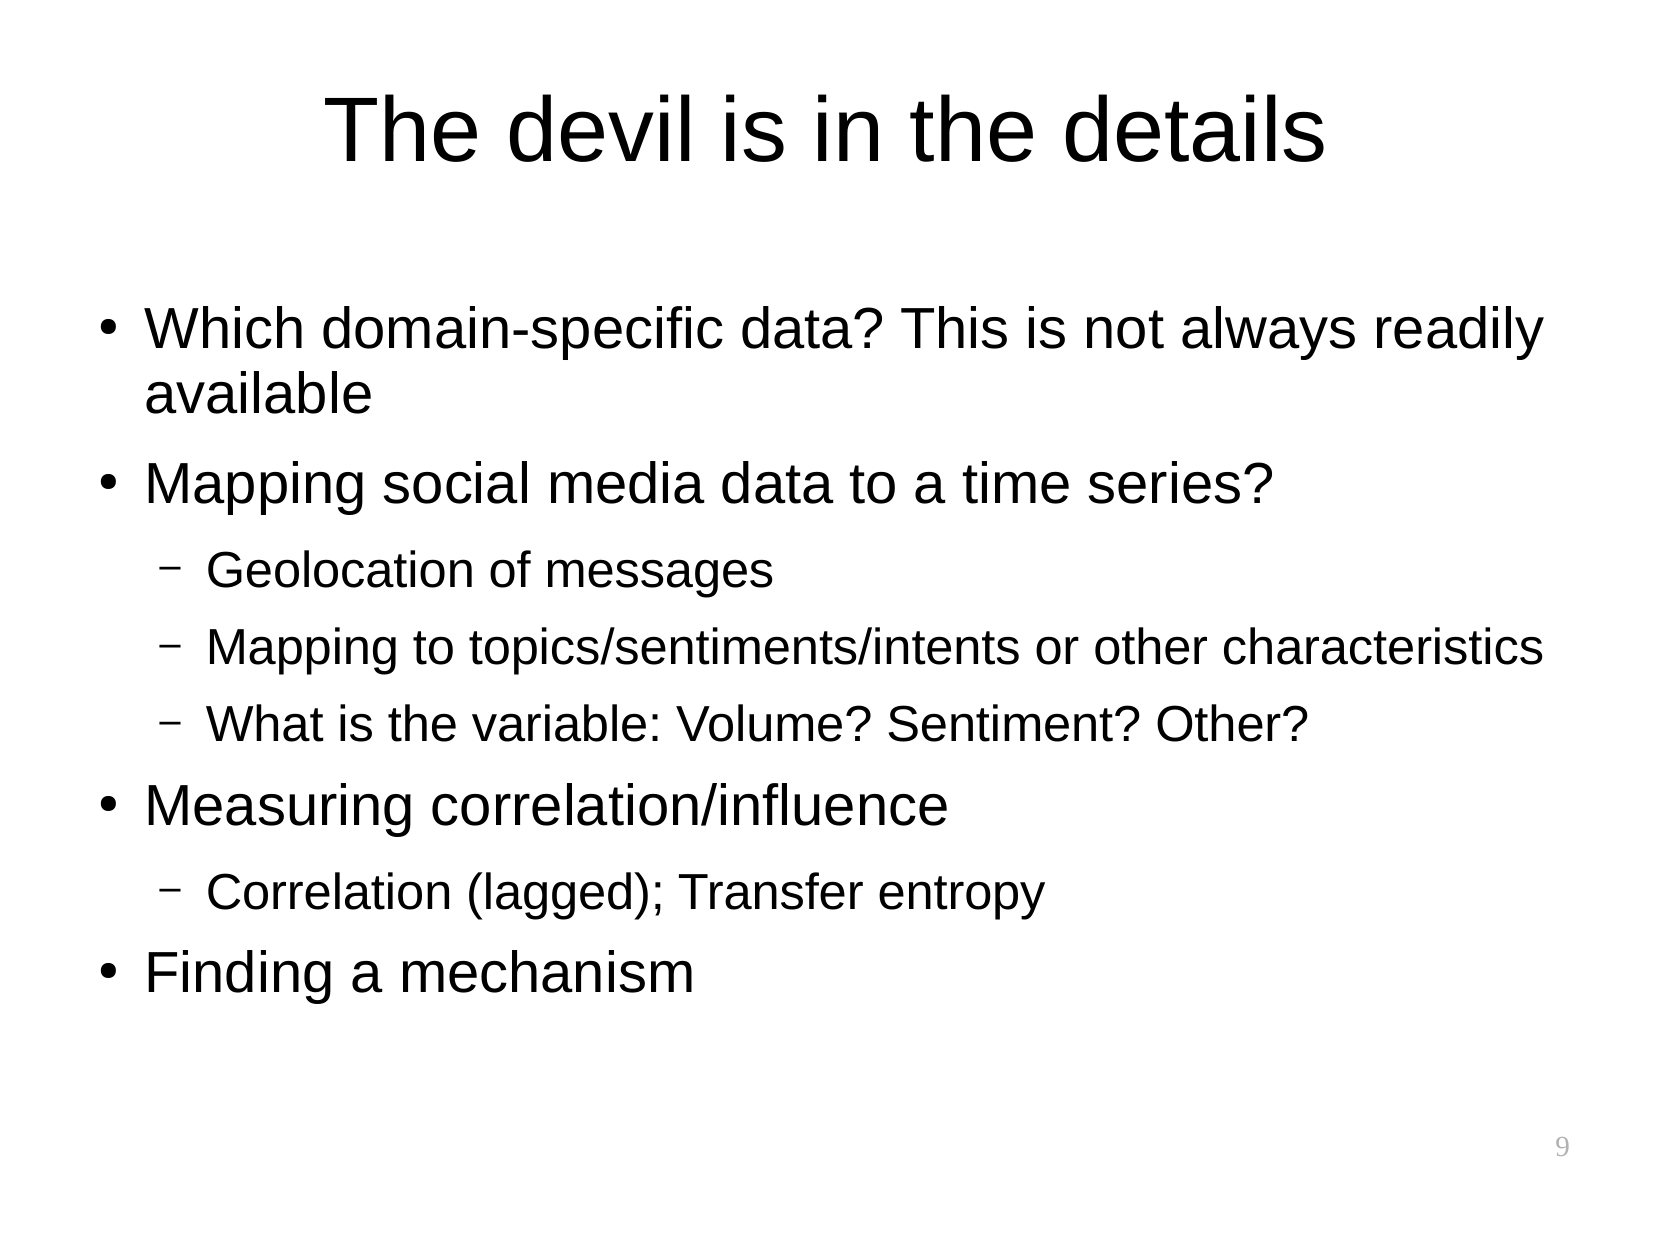

# The devil is in the details
Which domain-specific data? This is not always readily available
Mapping social media data to a time series?
Geolocation of messages
Mapping to topics/sentiments/intents or other characteristics
What is the variable: Volume? Sentiment? Other?
Measuring correlation/influence
Correlation (lagged); Transfer entropy
Finding a mechanism
9